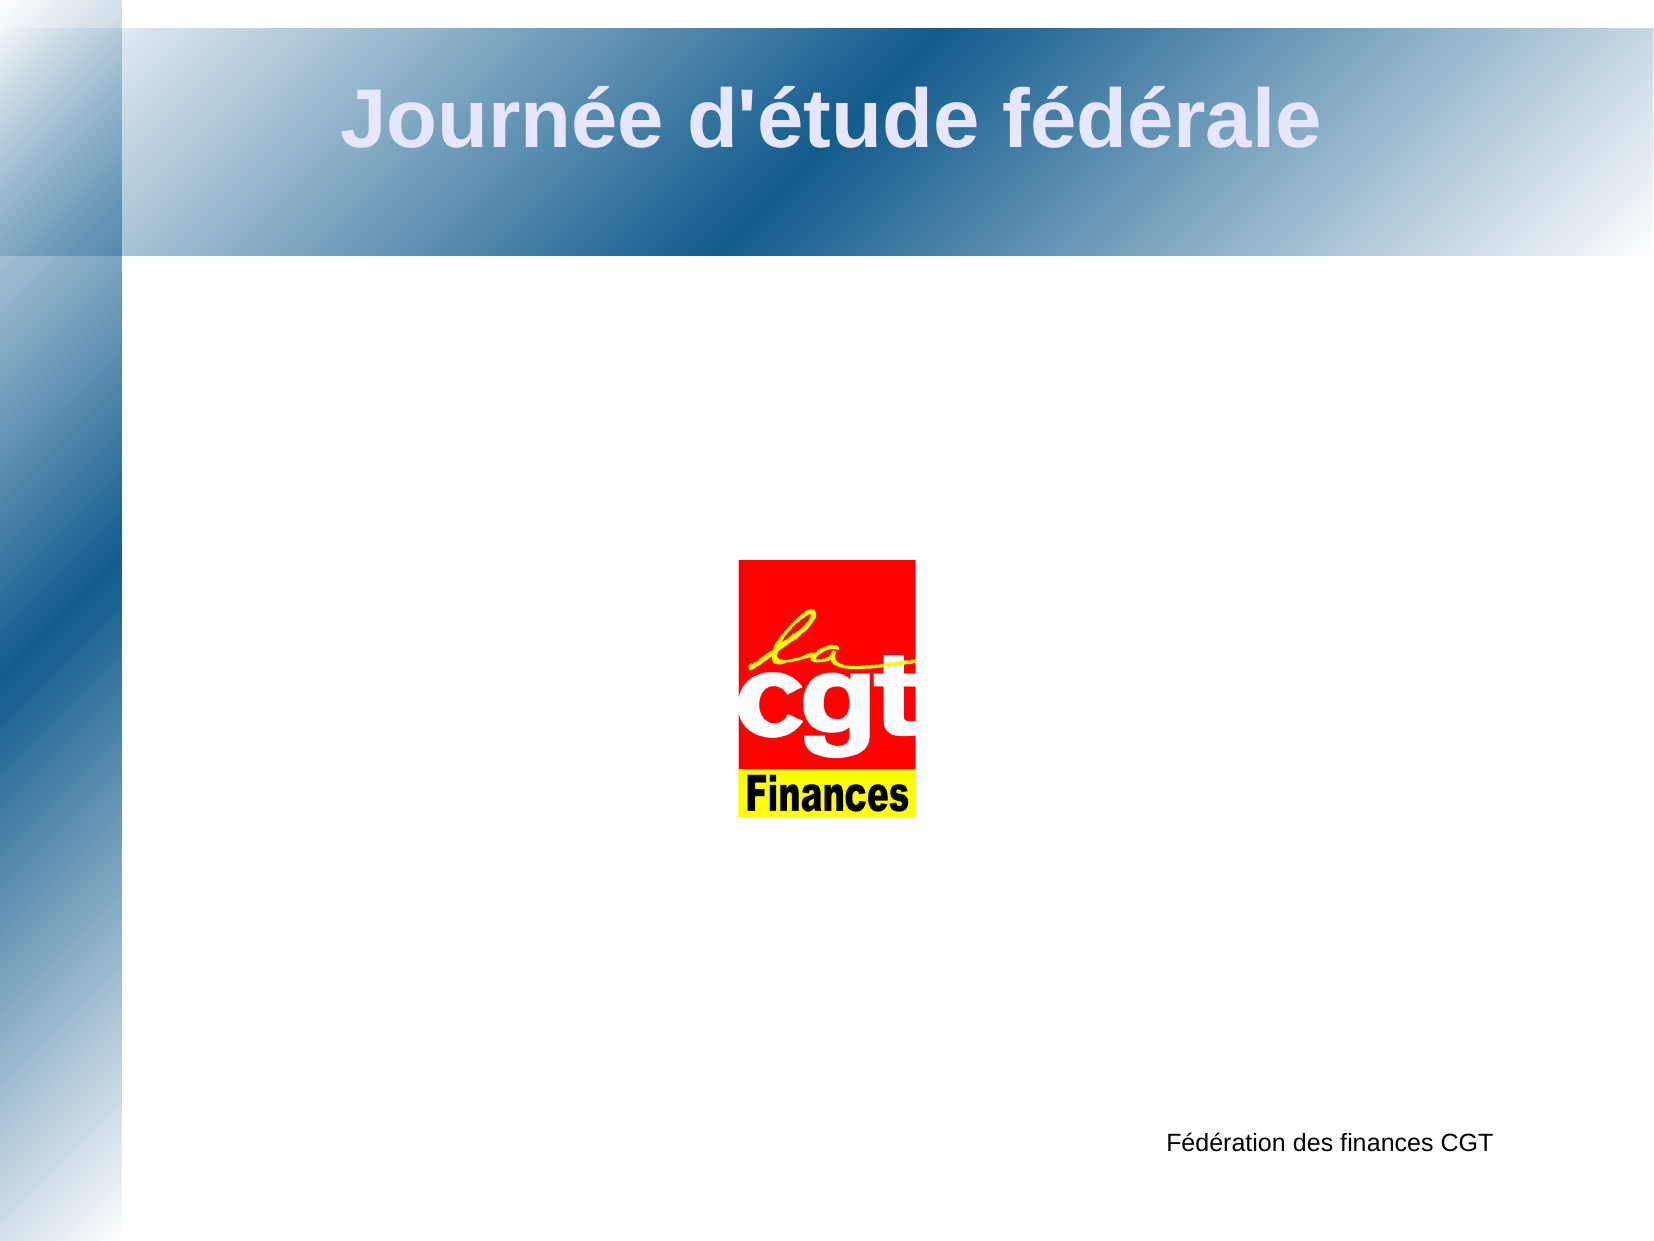

# Journée d'étude fédérale
Fédération des finances CGT